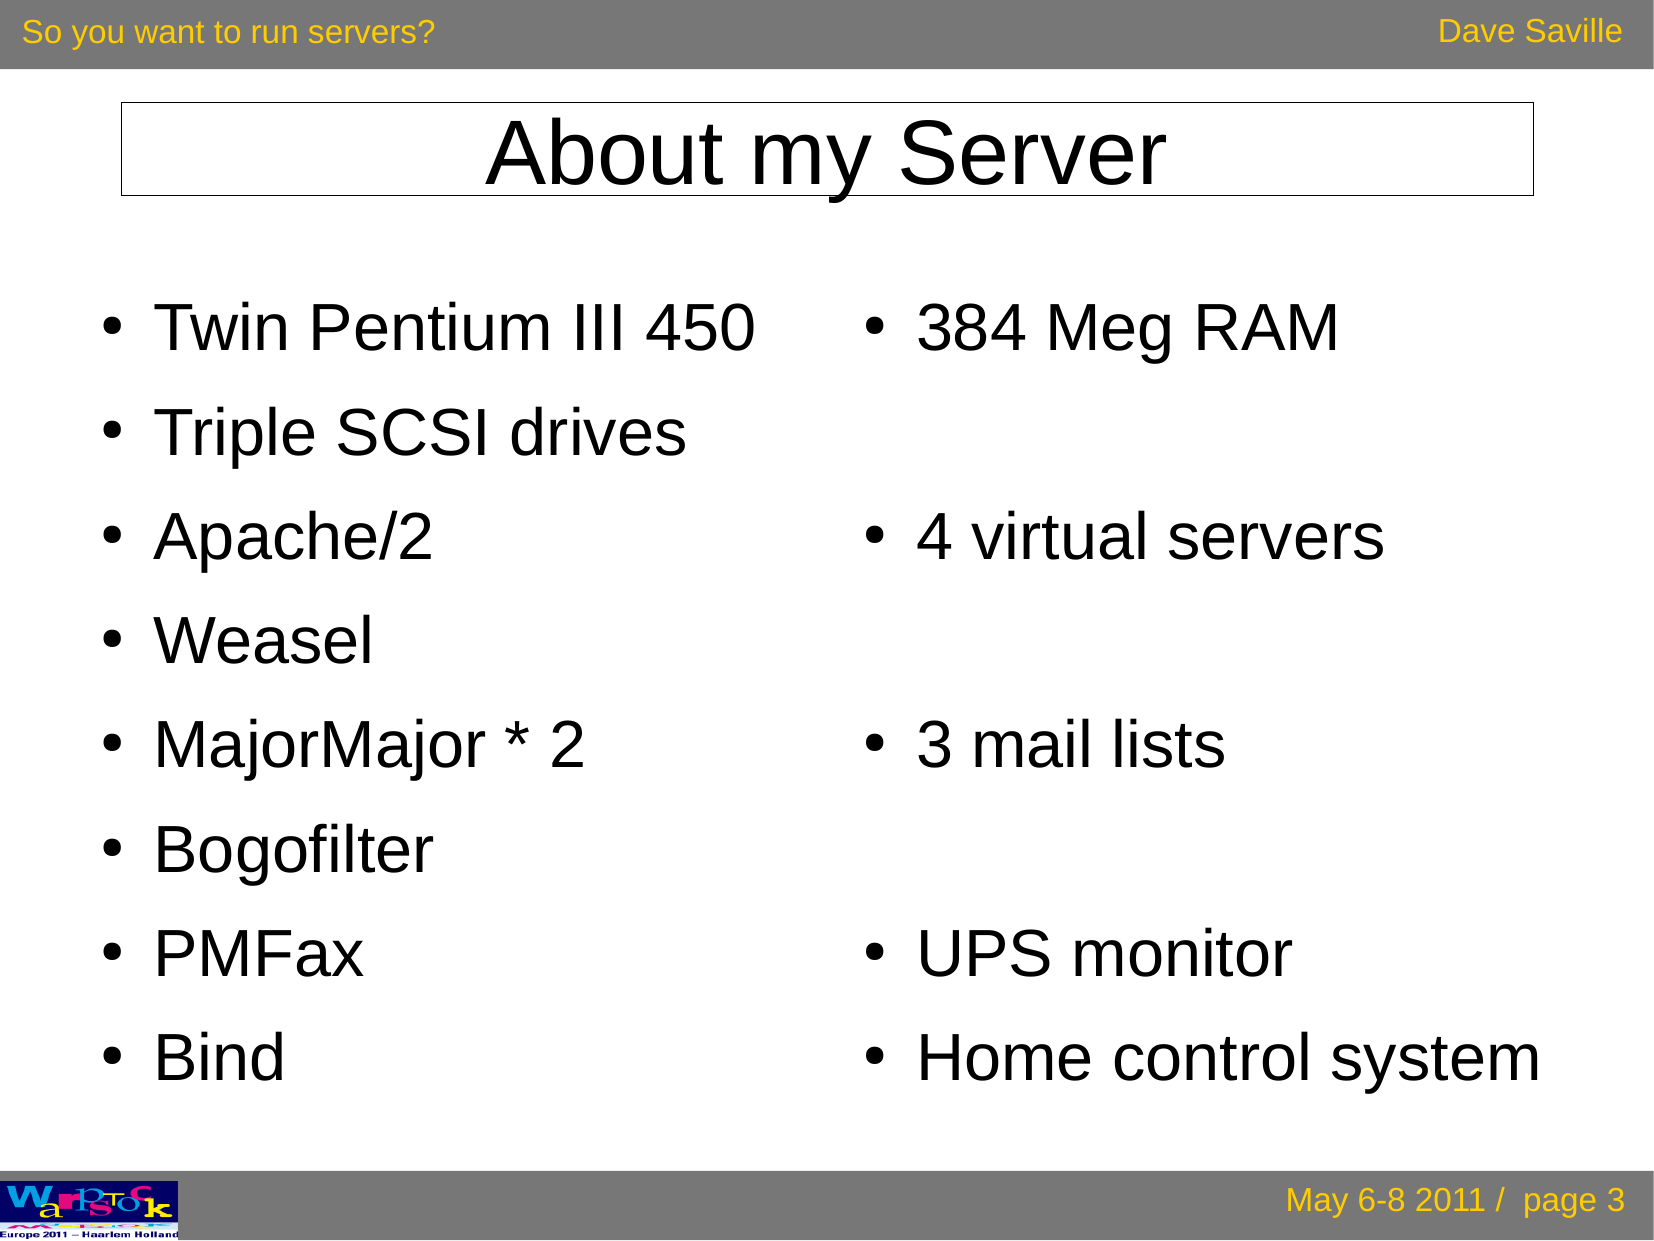

# About my Server
Twin Pentium III 450
Triple SCSI drives
Apache/2
Weasel
MajorMajor * 2
Bogofilter
PMFax
Bind
384 Meg RAM
4 virtual servers
3 mail lists
UPS monitor
Home control system